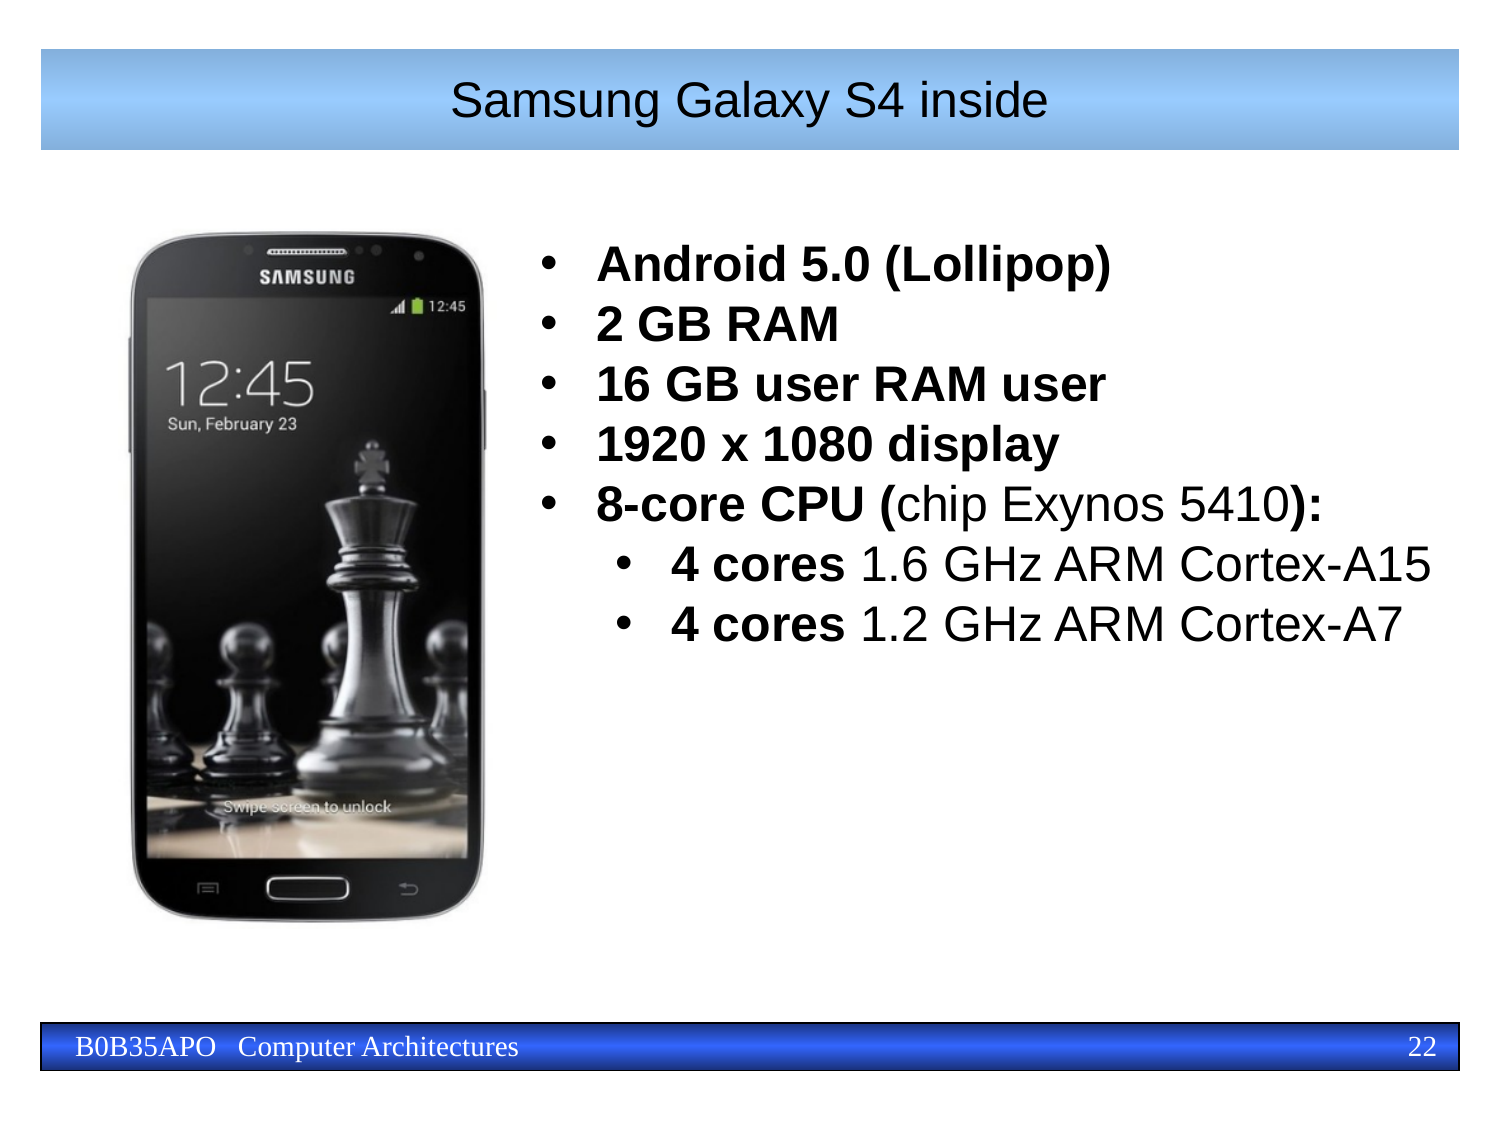

# Samsung Galaxy S4 inside
Android 5.0 (Lollipop)
2 GB RAM
16 GB user RAM user
1920 x 1080 display
8-core CPU (chip Exynos 5410):
4 cores 1.6 GHz ARM Cortex-A15
4 cores 1.2 GHz ARM Cortex-A7
B0B35APO Computer Architectures
22